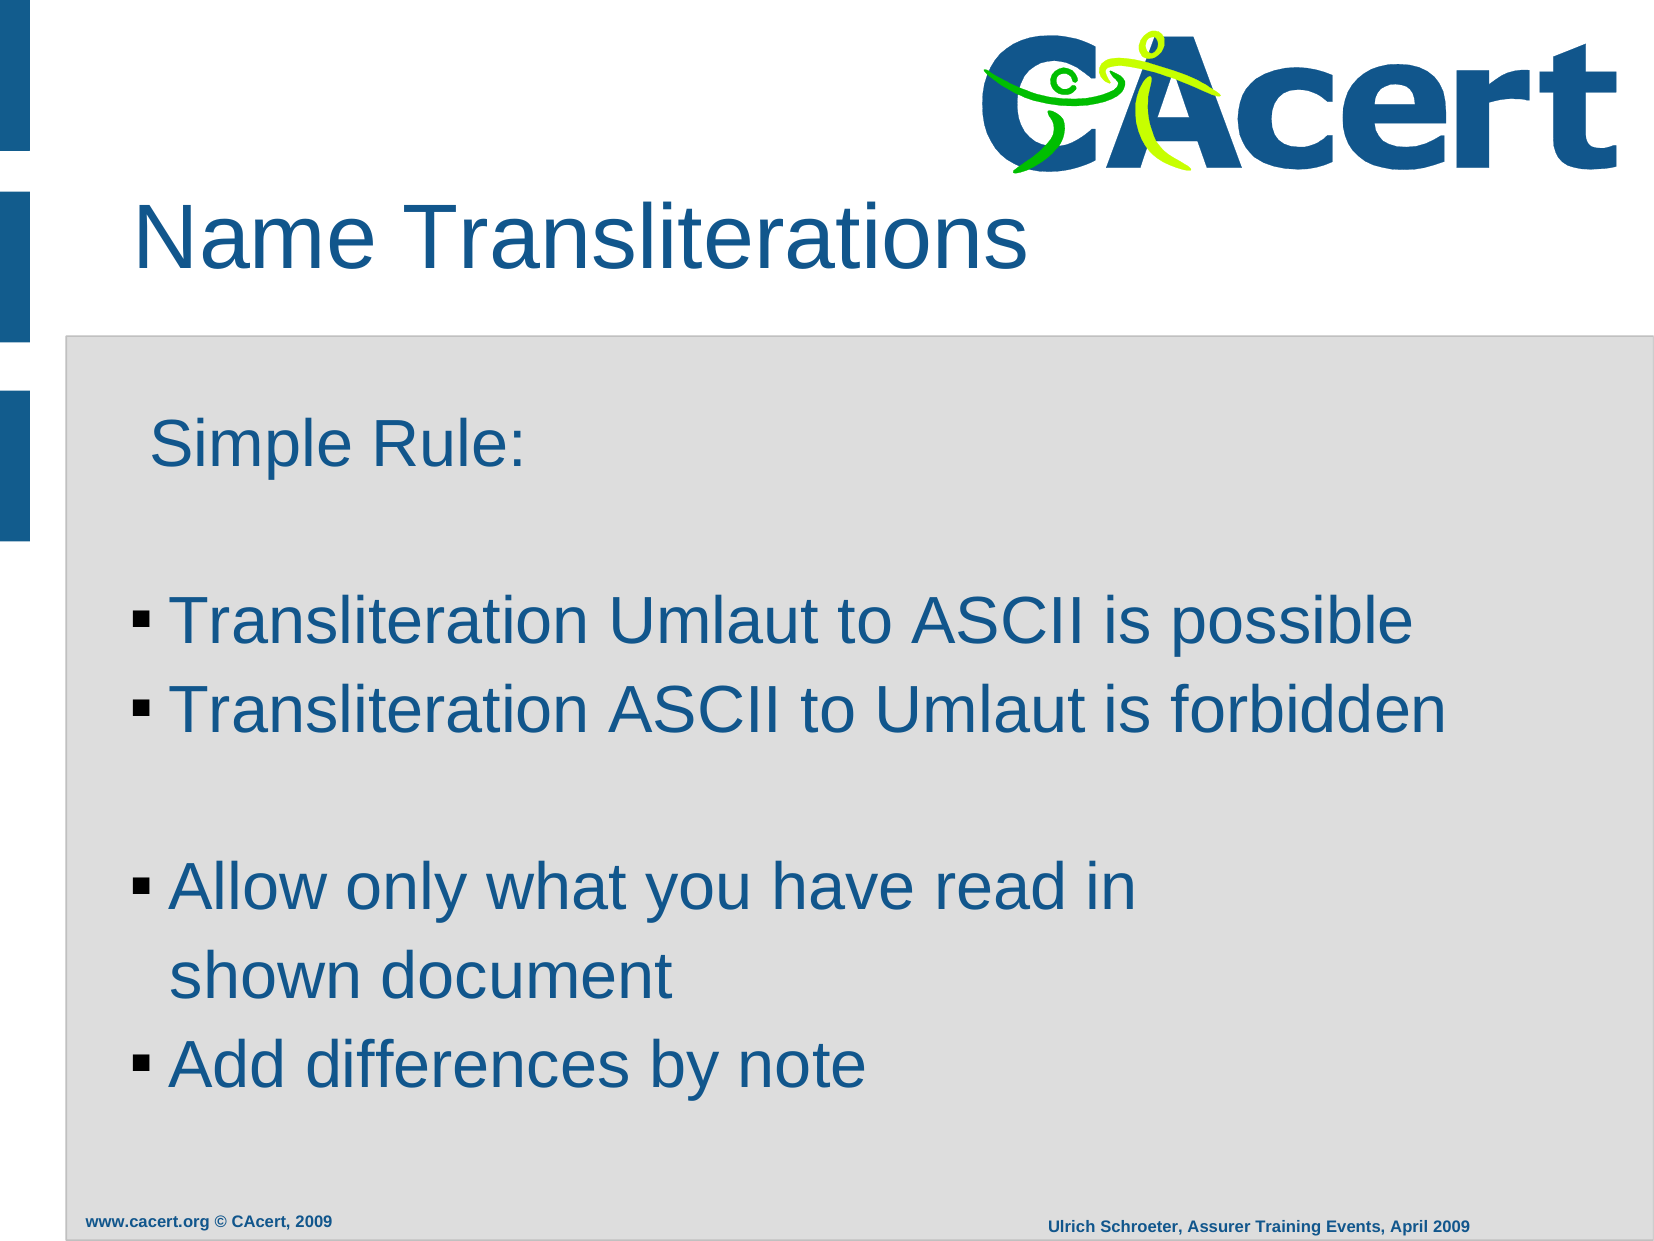

Name Transliterations
Simple Rule:
 Transliteration Umlaut to ASCII is possible
 Transliteration ASCII to Umlaut is forbidden
 Allow only what you have read in
 shown document
 Add differences by note